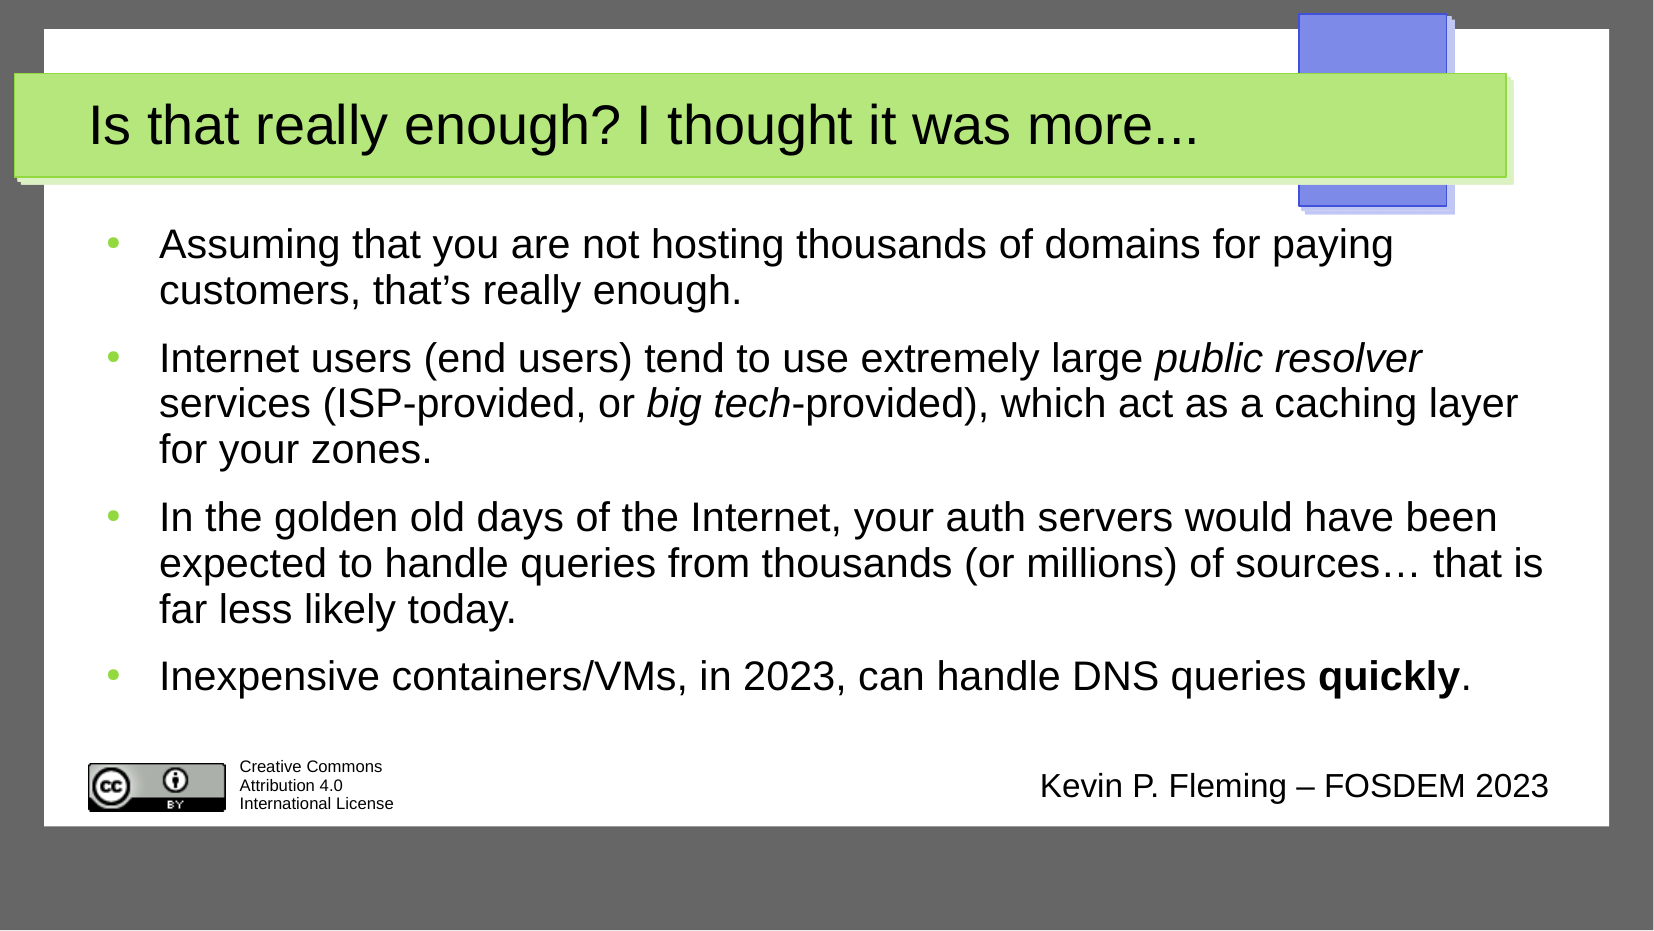

# Is that really enough? I thought it was more...
Assuming that you are not hosting thousands of domains for paying customers, that’s really enough.
Internet users (end users) tend to use extremely large public resolver services (ISP-provided, or big tech-provided), which act as a caching layer for your zones.
In the golden old days of the Internet, your auth servers would have been expected to handle queries from thousands (or millions) of sources… that is far less likely today.
Inexpensive containers/VMs, in 2023, can handle DNS queries quickly.